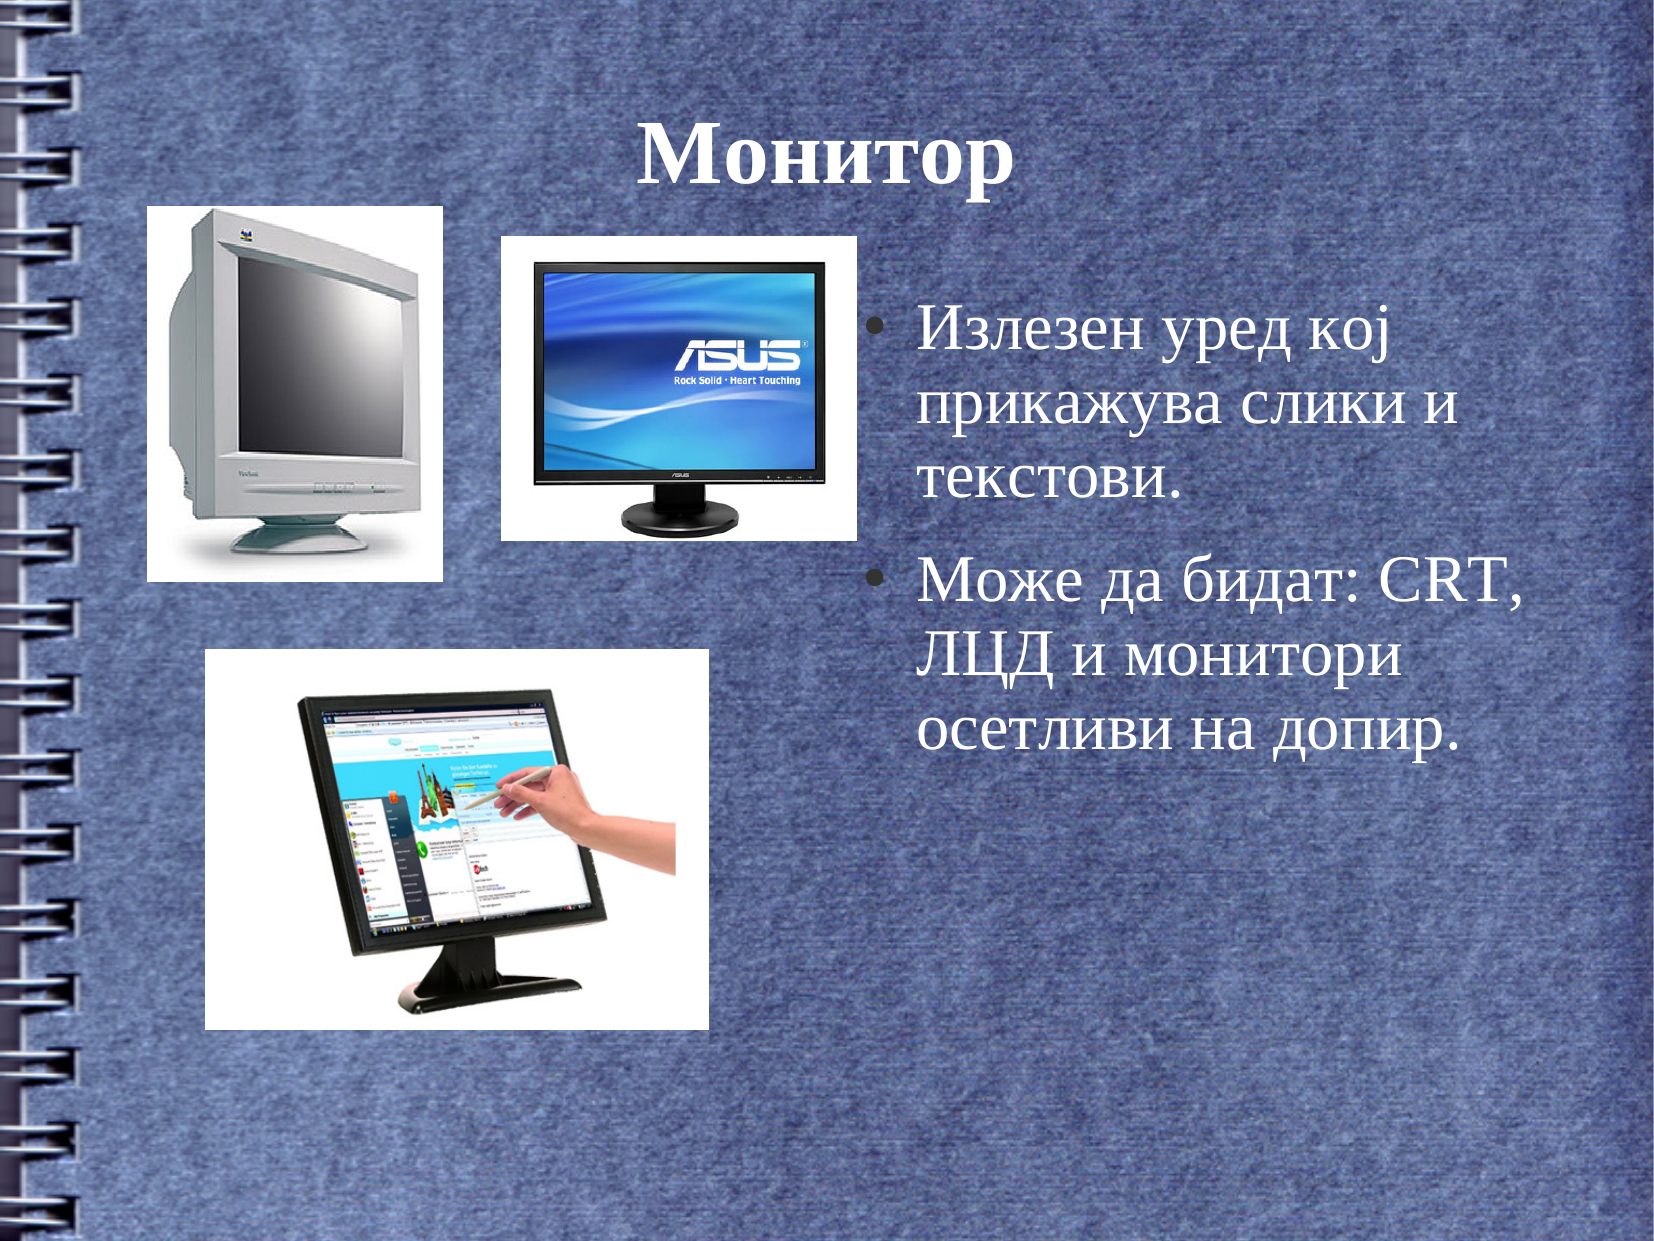

# Монитор
Излезен уред кој прикажува слики и текстови.
Може да бидат: CRT, ЛЦД и монитори осетливи на допир.